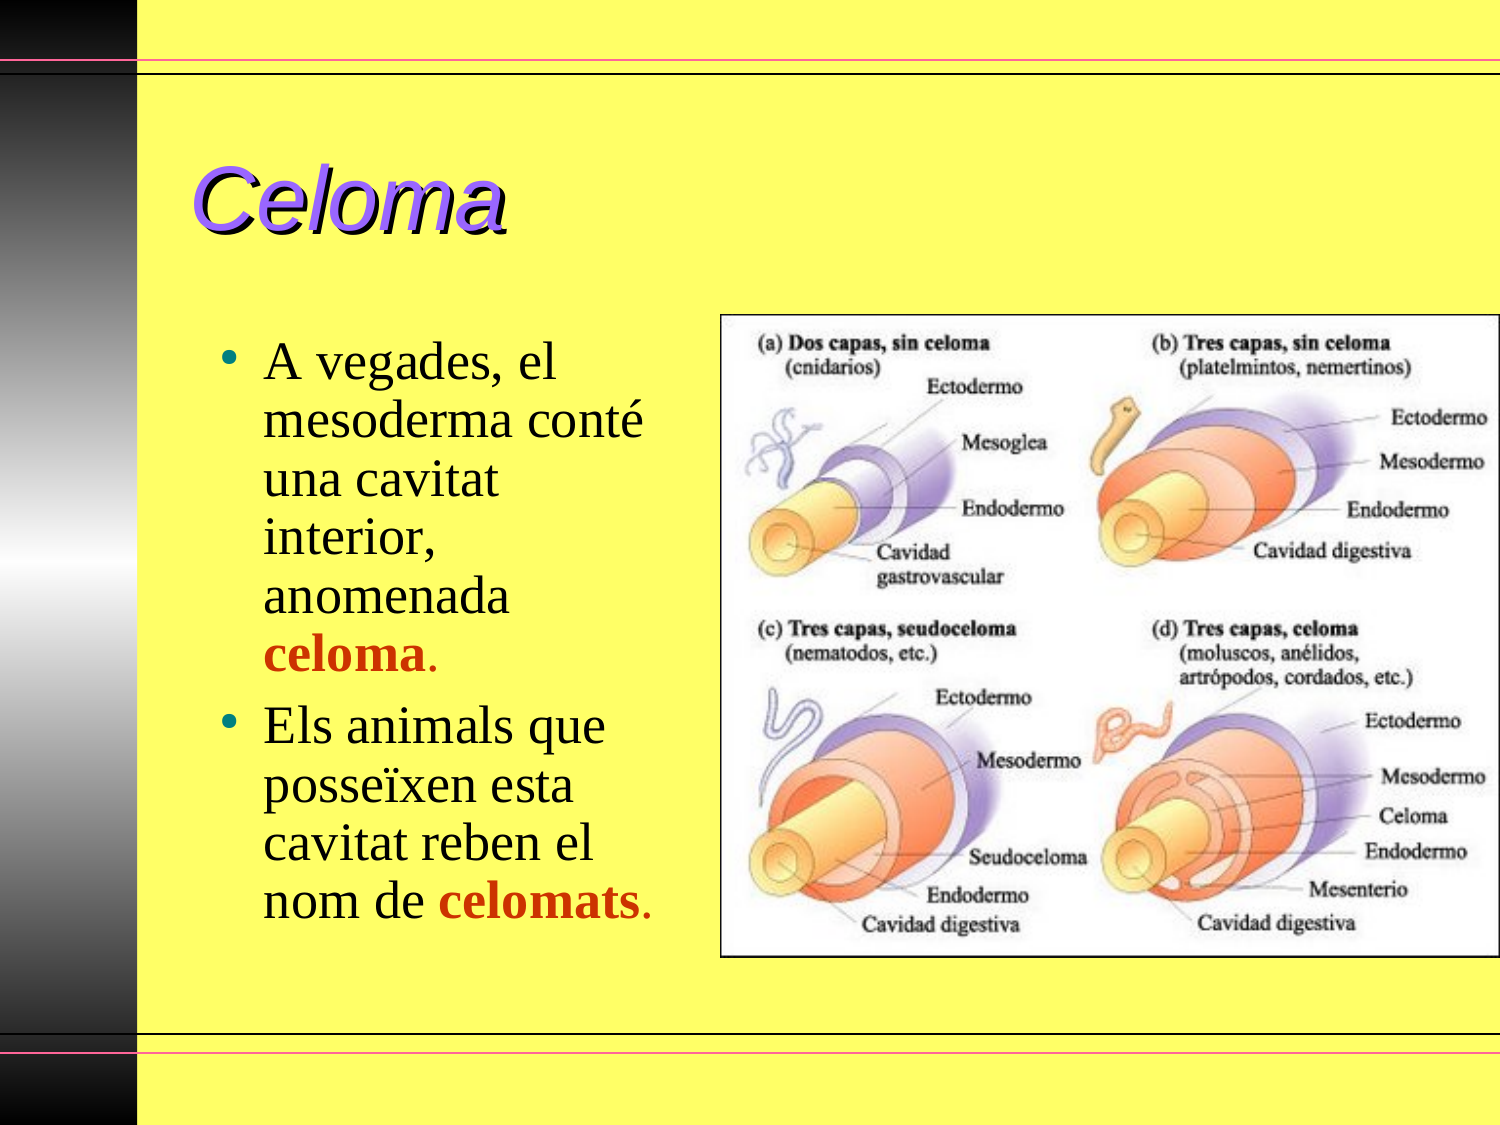

# Celoma
A vegades, el mesoderma conté una cavitat interior, anomenada celoma.
Els animals que posseïxen esta cavitat reben el nom de celomats.